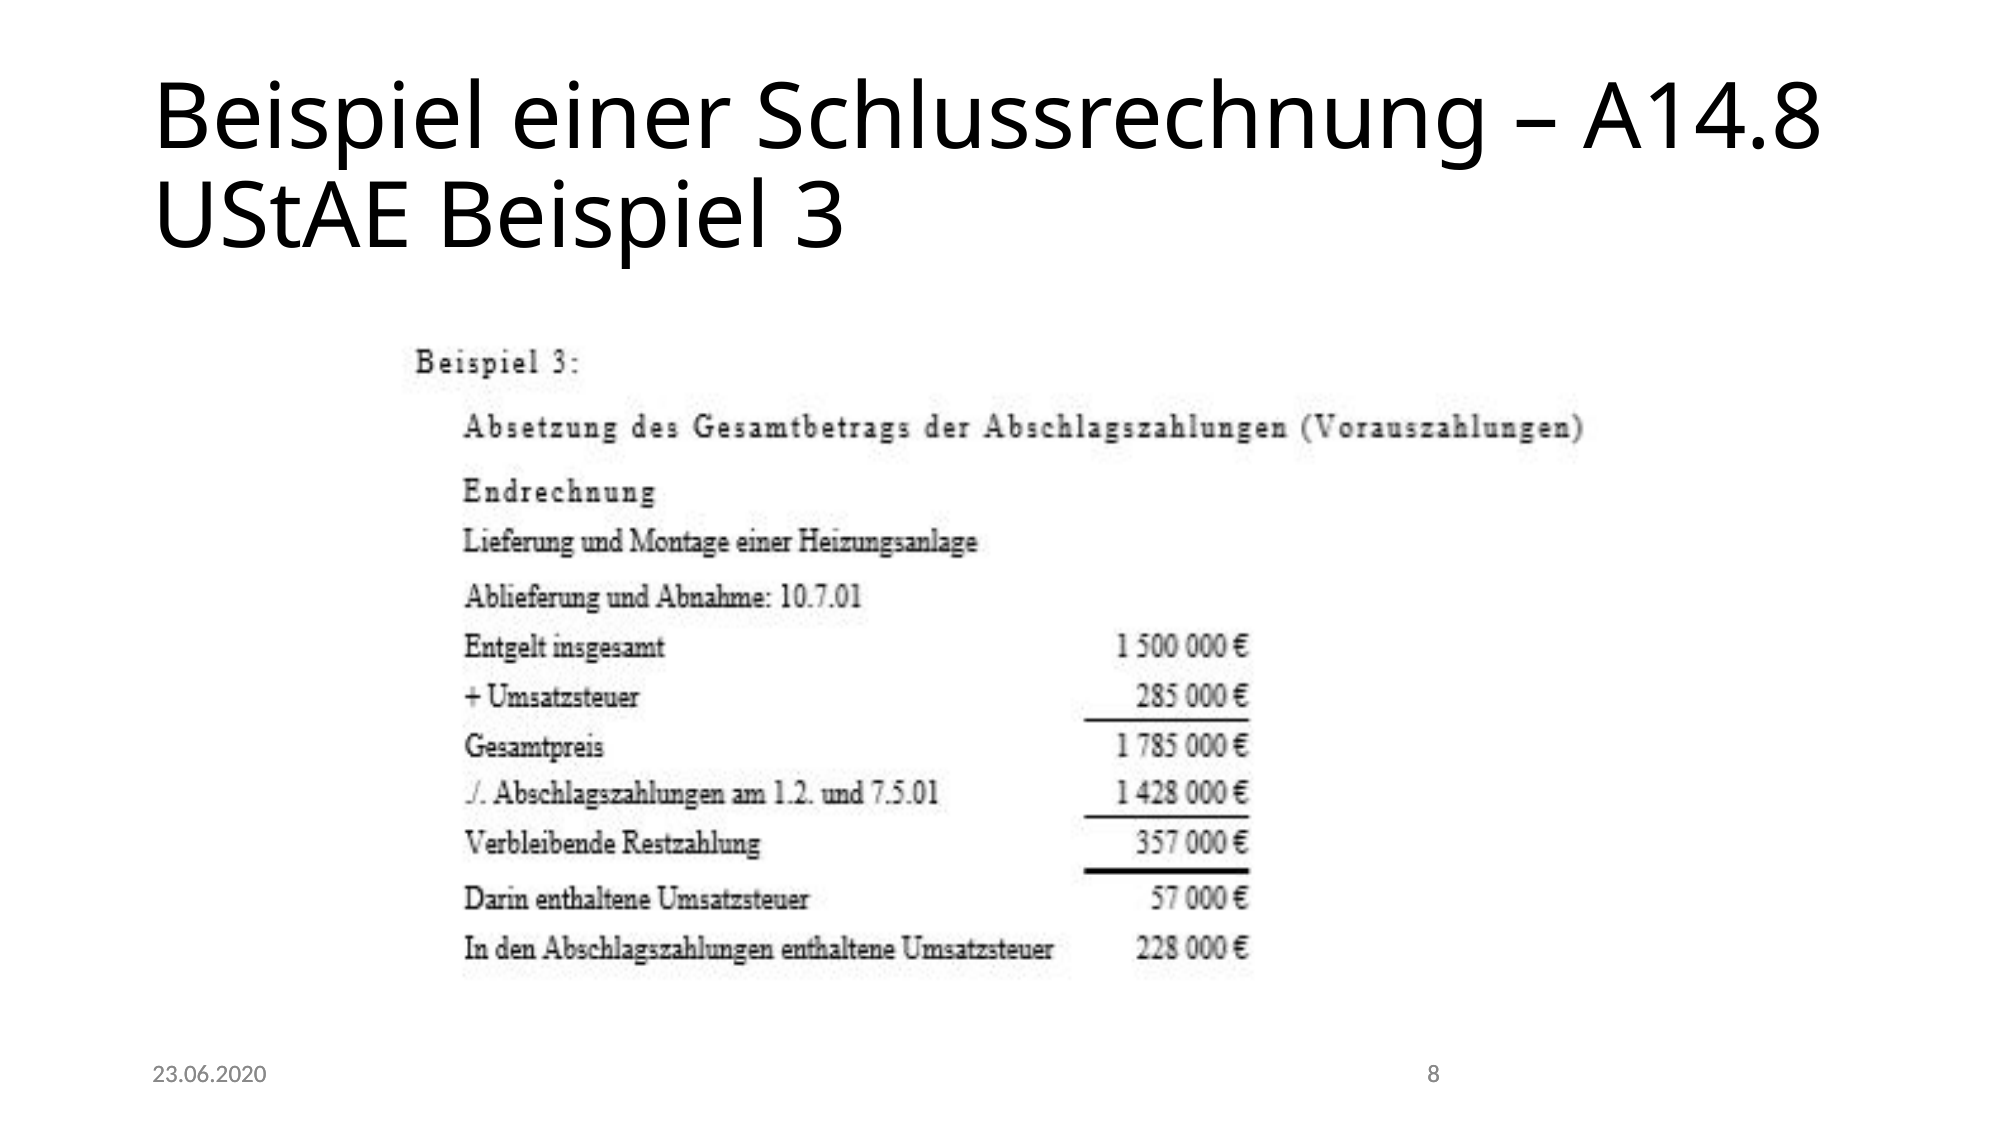

# Beispiel einer Schlussrechnung – A14.8 UStAE Beispiel 3
23.06.2020
23.06.2020